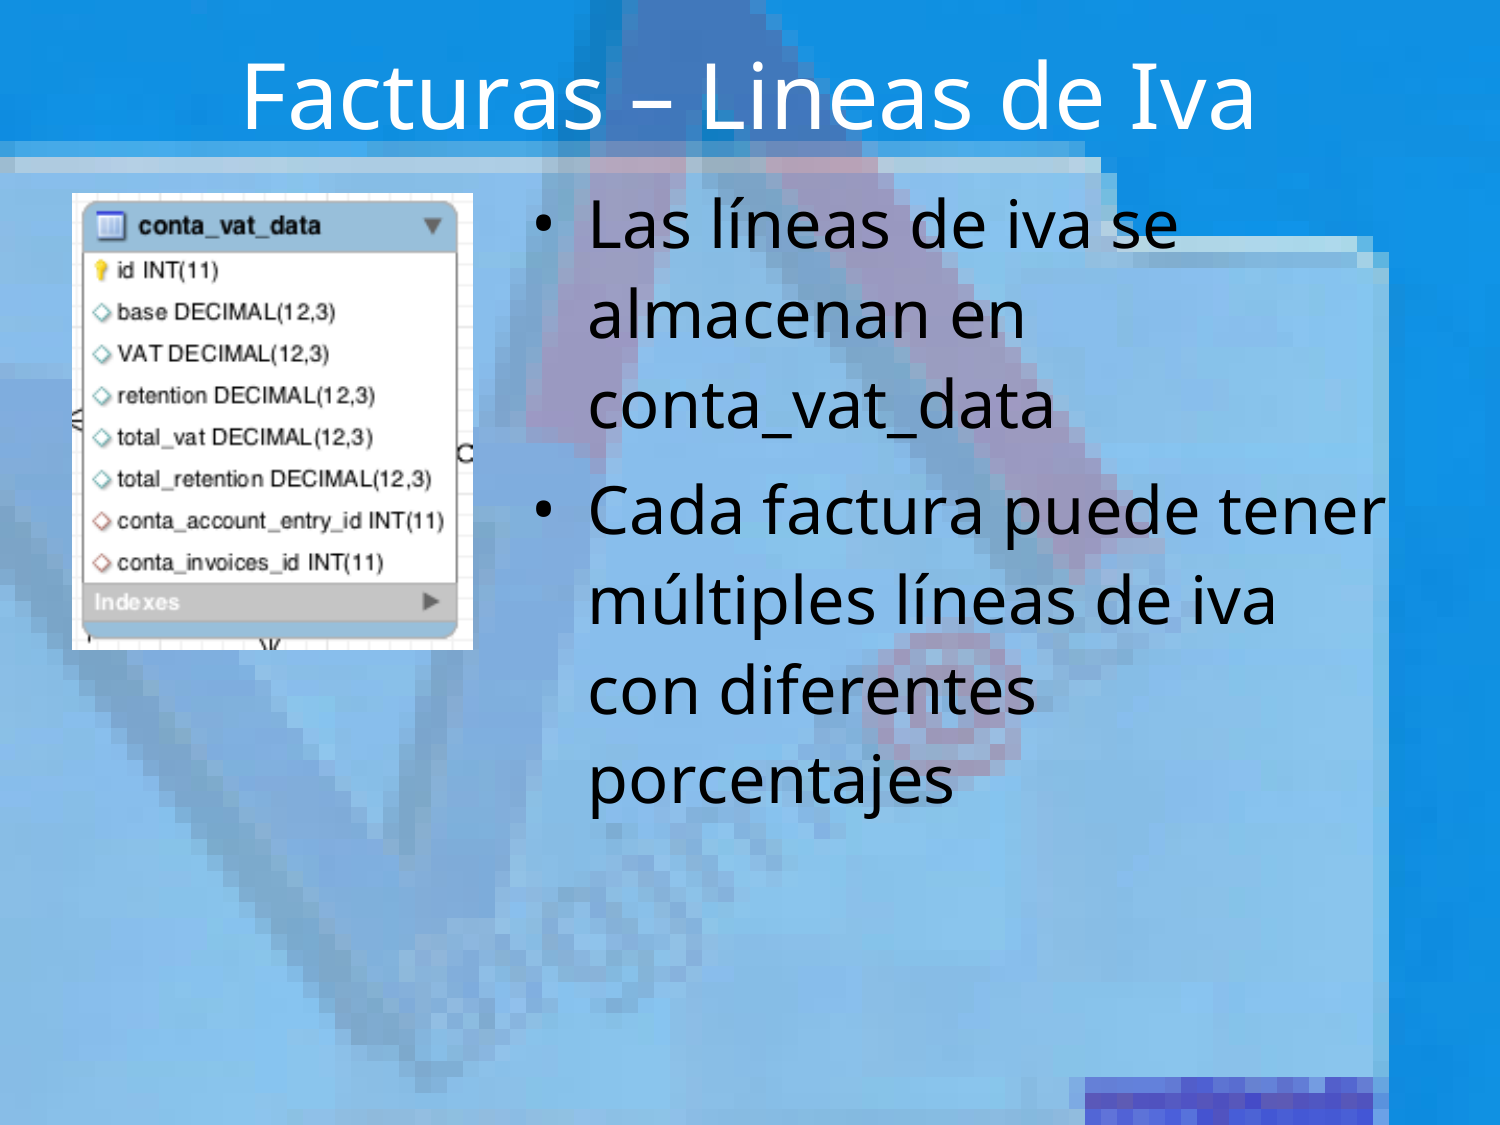

# Facturas – Lineas de Iva
Las líneas de iva se almacenan en conta_vat_data
Cada factura puede tener múltiples líneas de iva con diferentes porcentajes